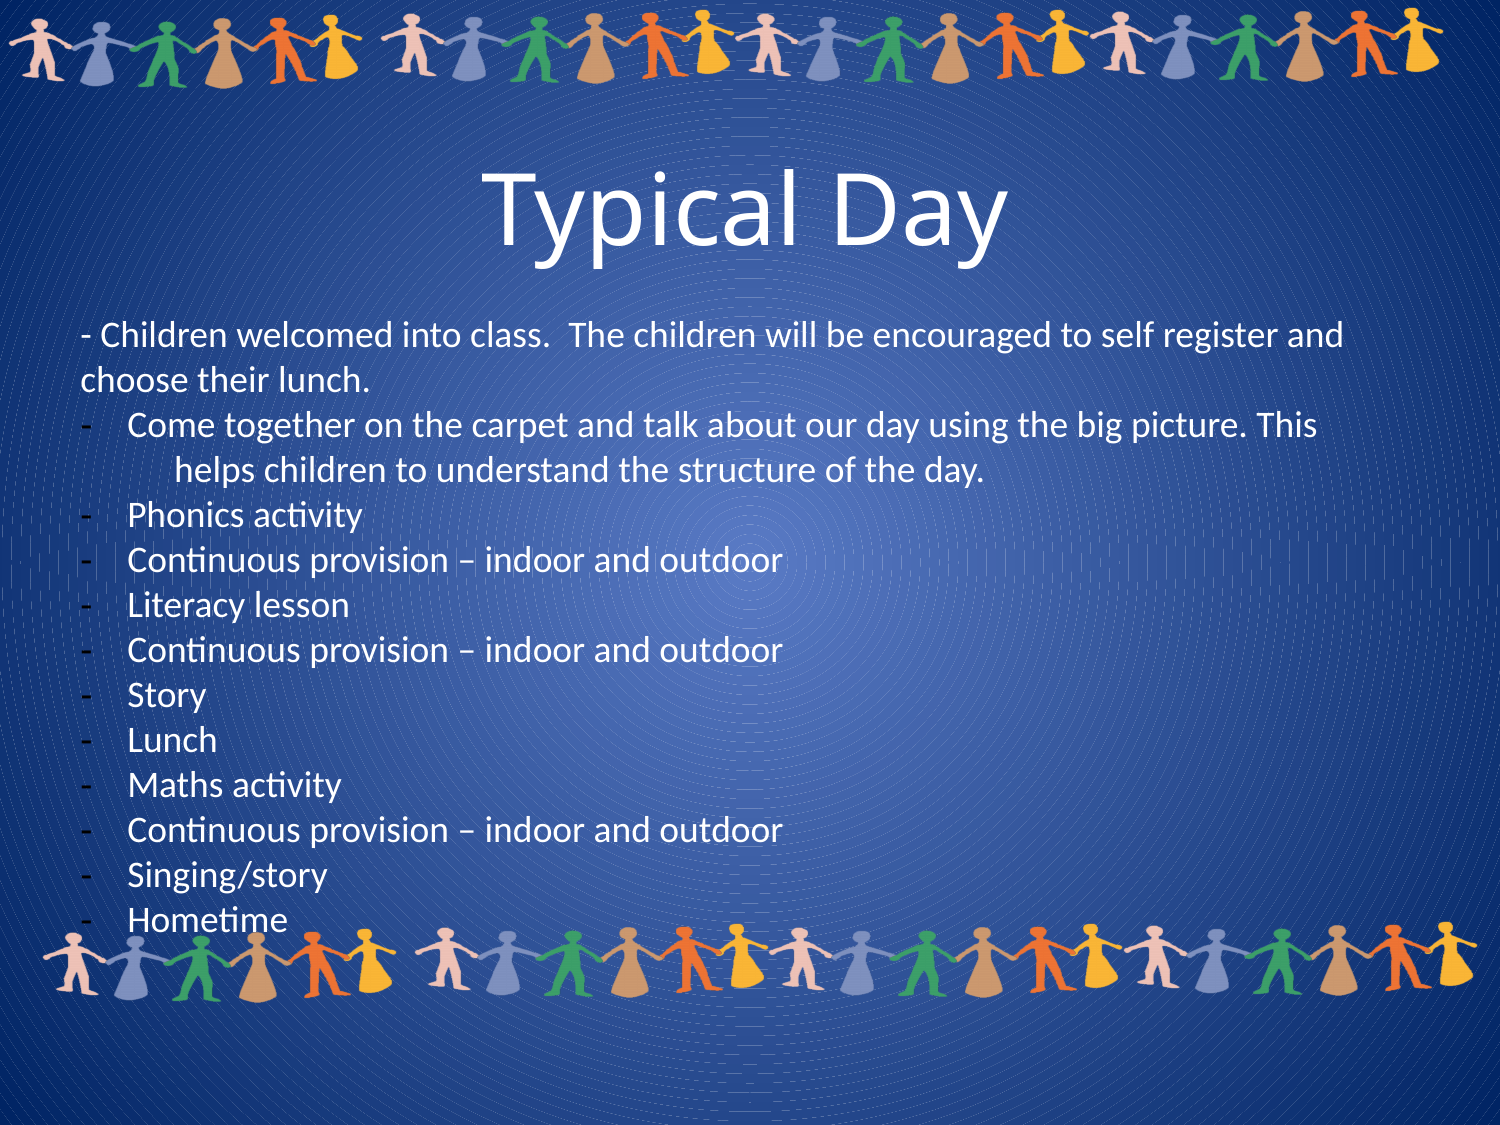

Typical Day
- Children welcomed into class. The children will be encouraged to self register and choose their lunch.
Come together on the carpet and talk about our day using the big picture. This helps children to understand the structure of the day.
Phonics activity
Continuous provision – indoor and outdoor
Literacy lesson
Continuous provision – indoor and outdoor
Story
Lunch
Maths activity
Continuous provision – indoor and outdoor
Singing/story
Hometime